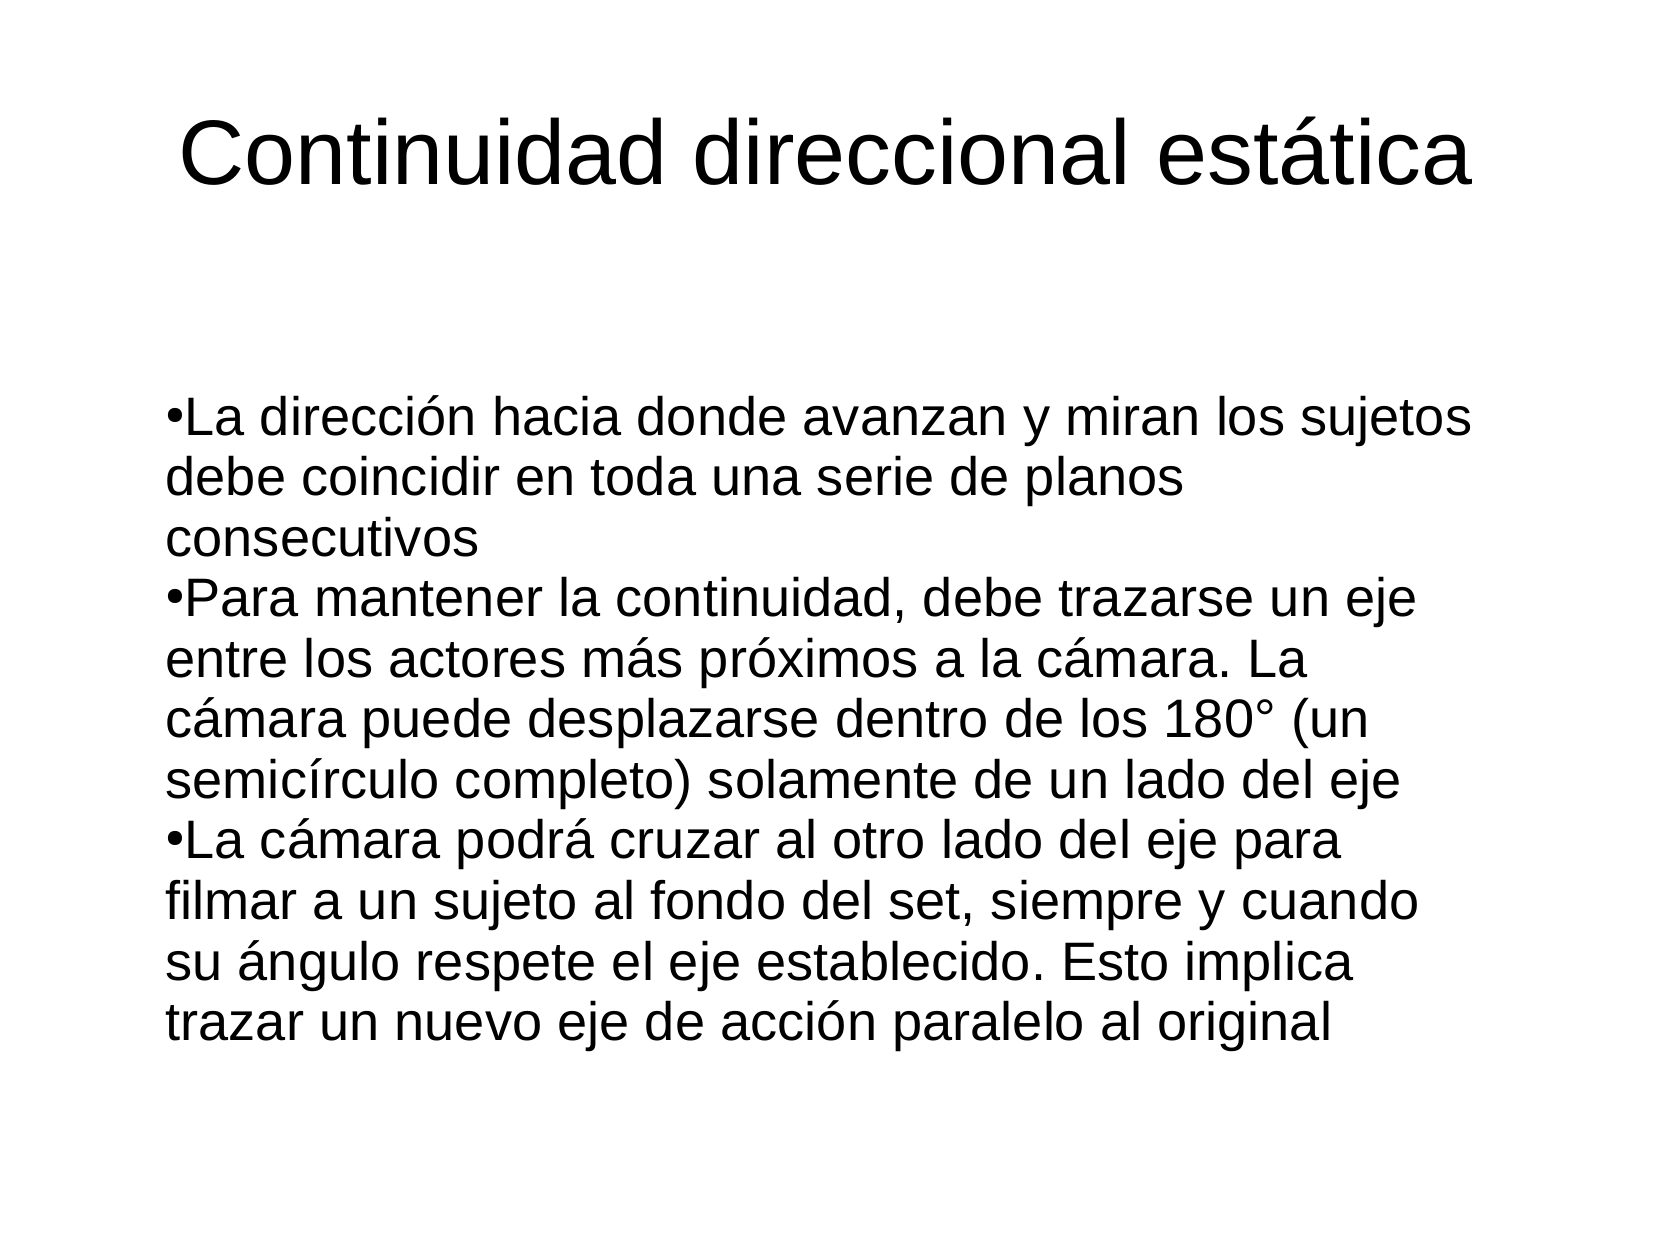

# Continuidad direccional estática
La dirección hacia donde avanzan y miran los sujetos debe coincidir en toda una serie de planos consecutivos
Para mantener la continuidad, debe trazarse un eje entre los actores más próximos a la cámara. La cámara puede desplazarse dentro de los 180° (un semicírculo completo) solamente de un lado del eje
La cámara podrá cruzar al otro lado del eje para filmar a un sujeto al fondo del set, siempre y cuando su ángulo respete el eje establecido. Esto implica trazar un nuevo eje de acción paralelo al original